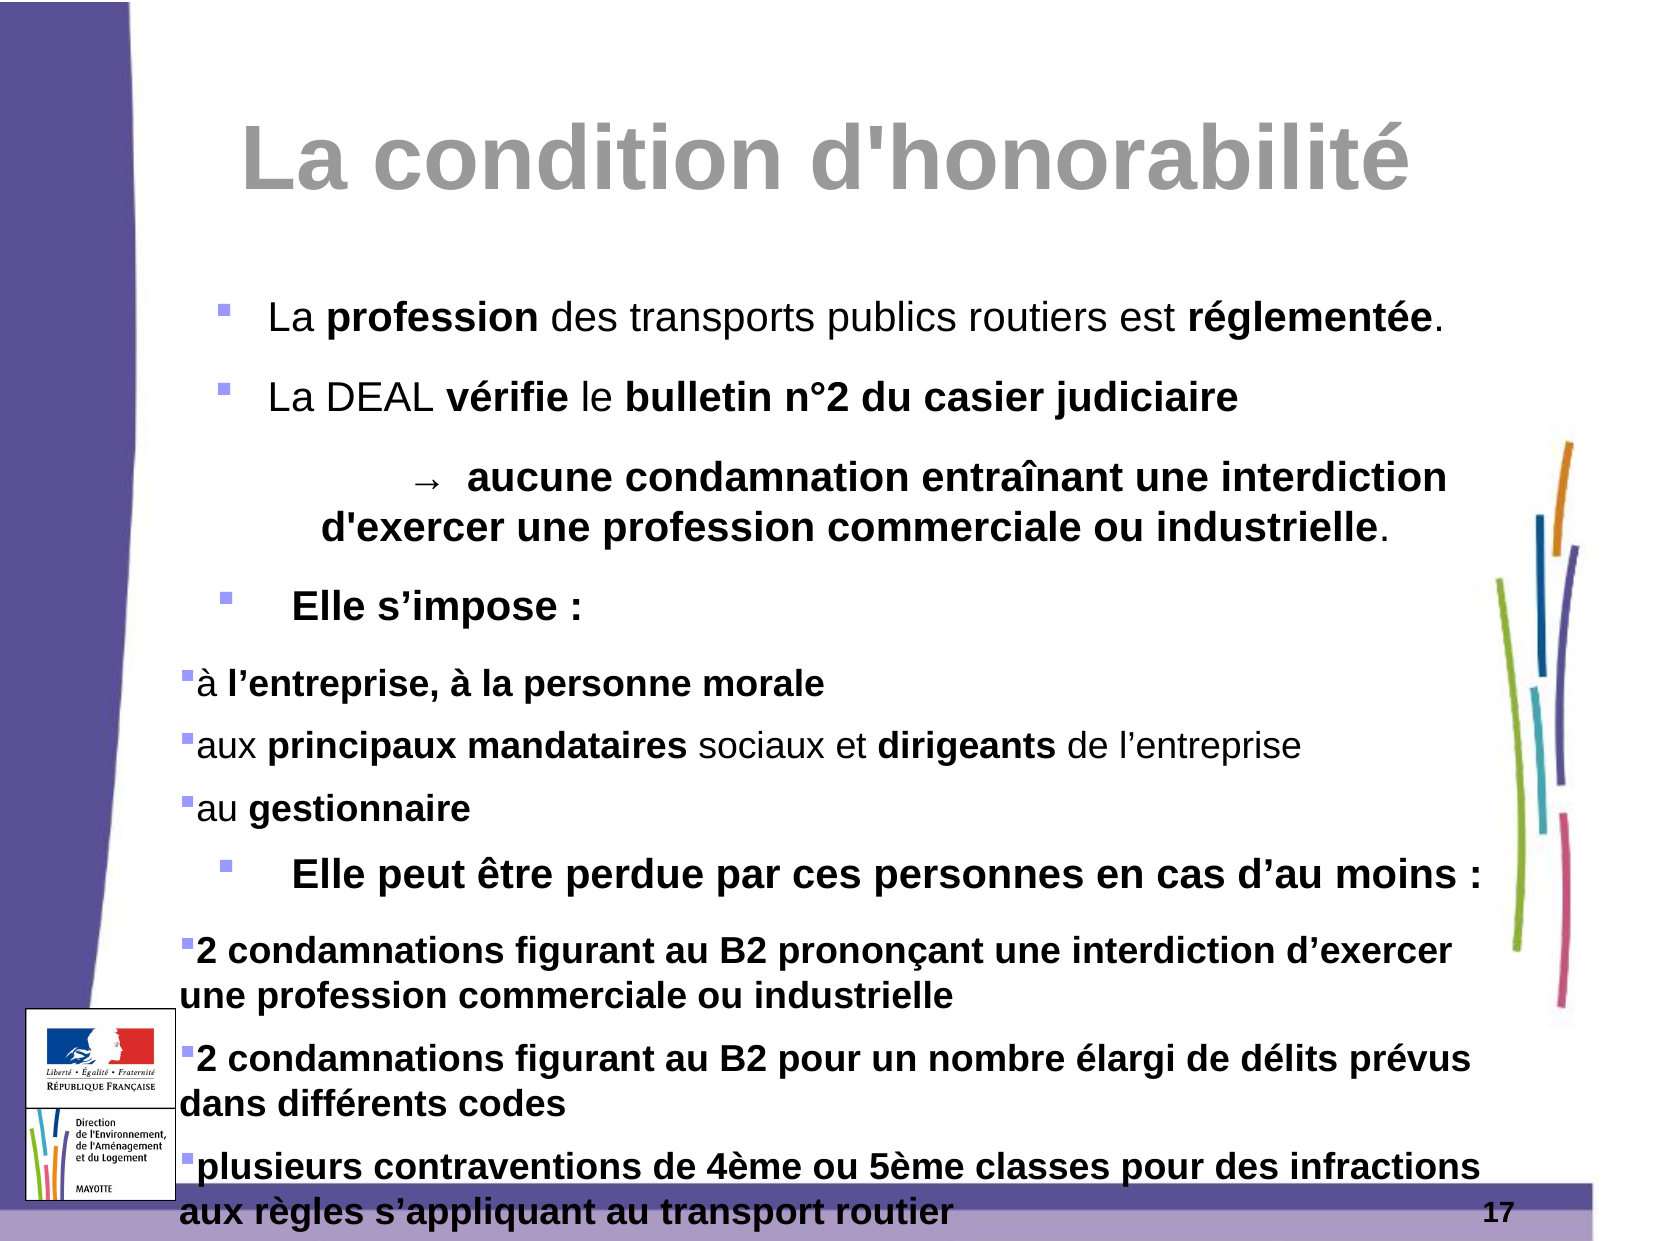

# La condition d'honorabilité
La profession des transports publics routiers est réglementée.
La DEAL vérifie le bulletin n°2 du casier judiciaire
 	 → aucune condamnation entraînant une interdiction d'exercer une profession commerciale ou industrielle.
Elle s’impose :
à l’entreprise, à la personne morale
aux principaux mandataires sociaux et dirigeants de l’entreprise
au gestionnaire
Elle peut être perdue par ces personnes en cas d’au moins :
2 condamnations figurant au B2 prononçant une interdiction d’exercer une profession commerciale ou industrielle
2 condamnations figurant au B2 pour un nombre élargi de délits prévus dans différents codes
plusieurs contraventions de 4ème ou 5ème classes pour des infractions aux règles s’appliquant au transport routier